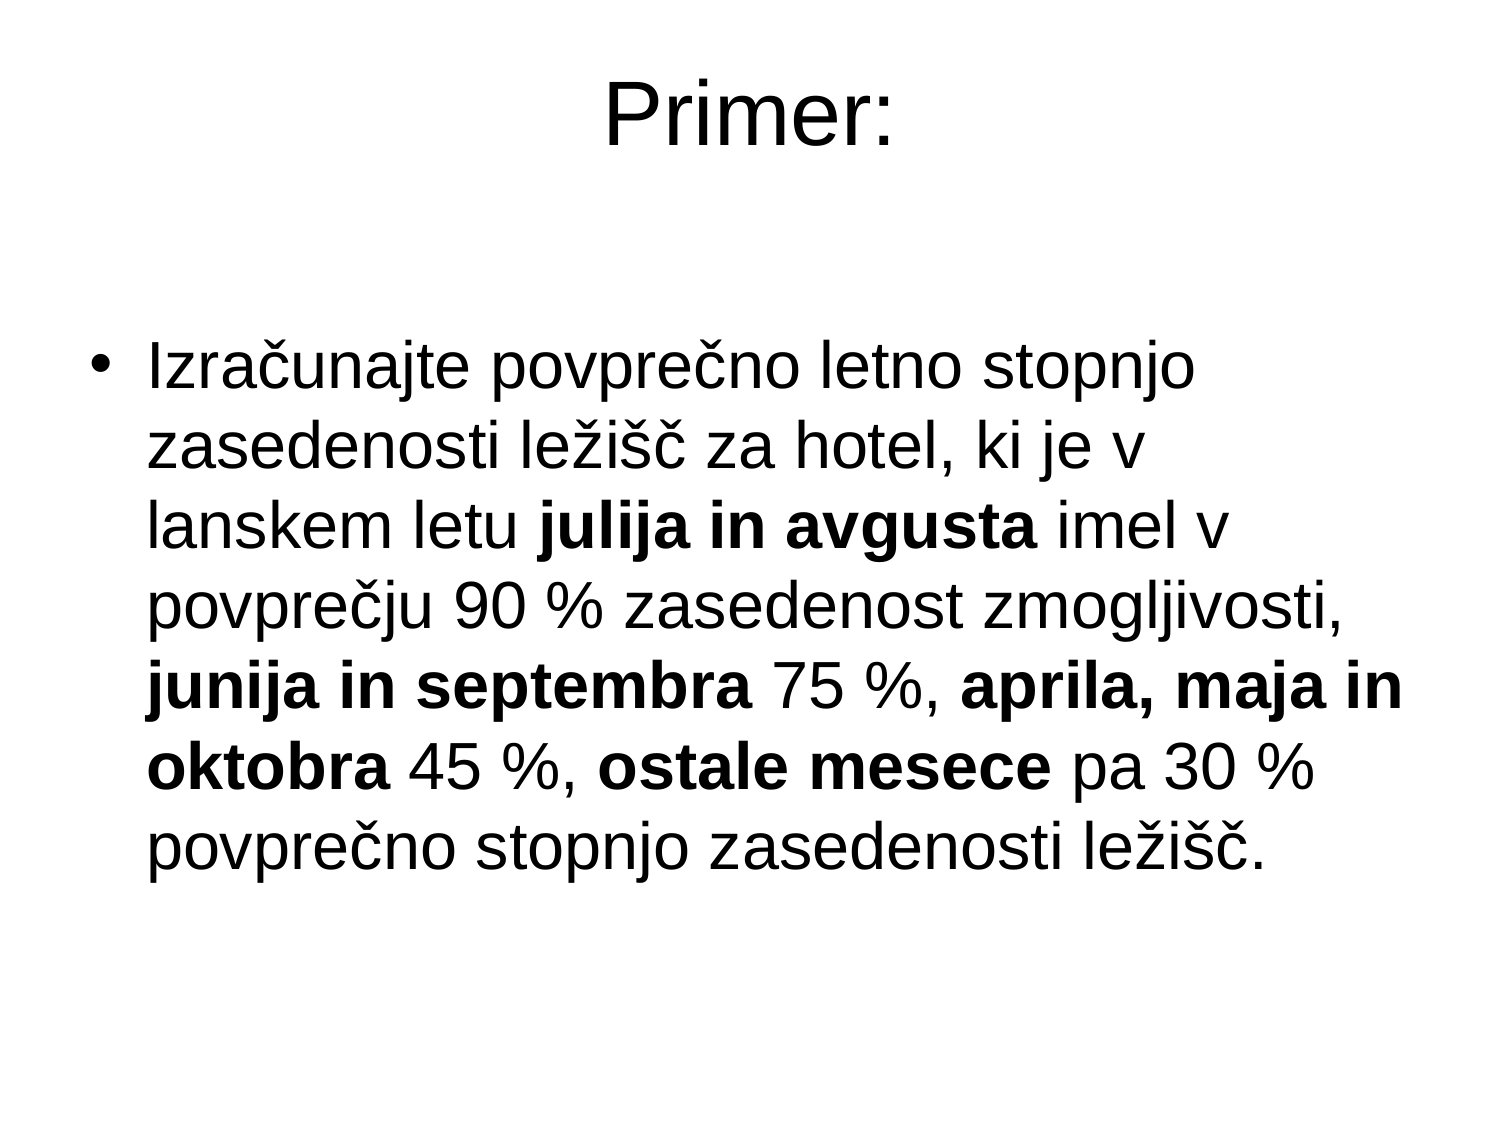

# Primer:
Izračunajte povprečno letno stopnjo zasedenosti ležišč za hotel, ki je v lanskem letu julija in avgusta imel v povprečju 90 % zasedenost zmogljivosti, junija in septembra 75 %, aprila, maja in oktobra 45 %, ostale mesece pa 30 % povprečno stopnjo zasedenosti ležišč.